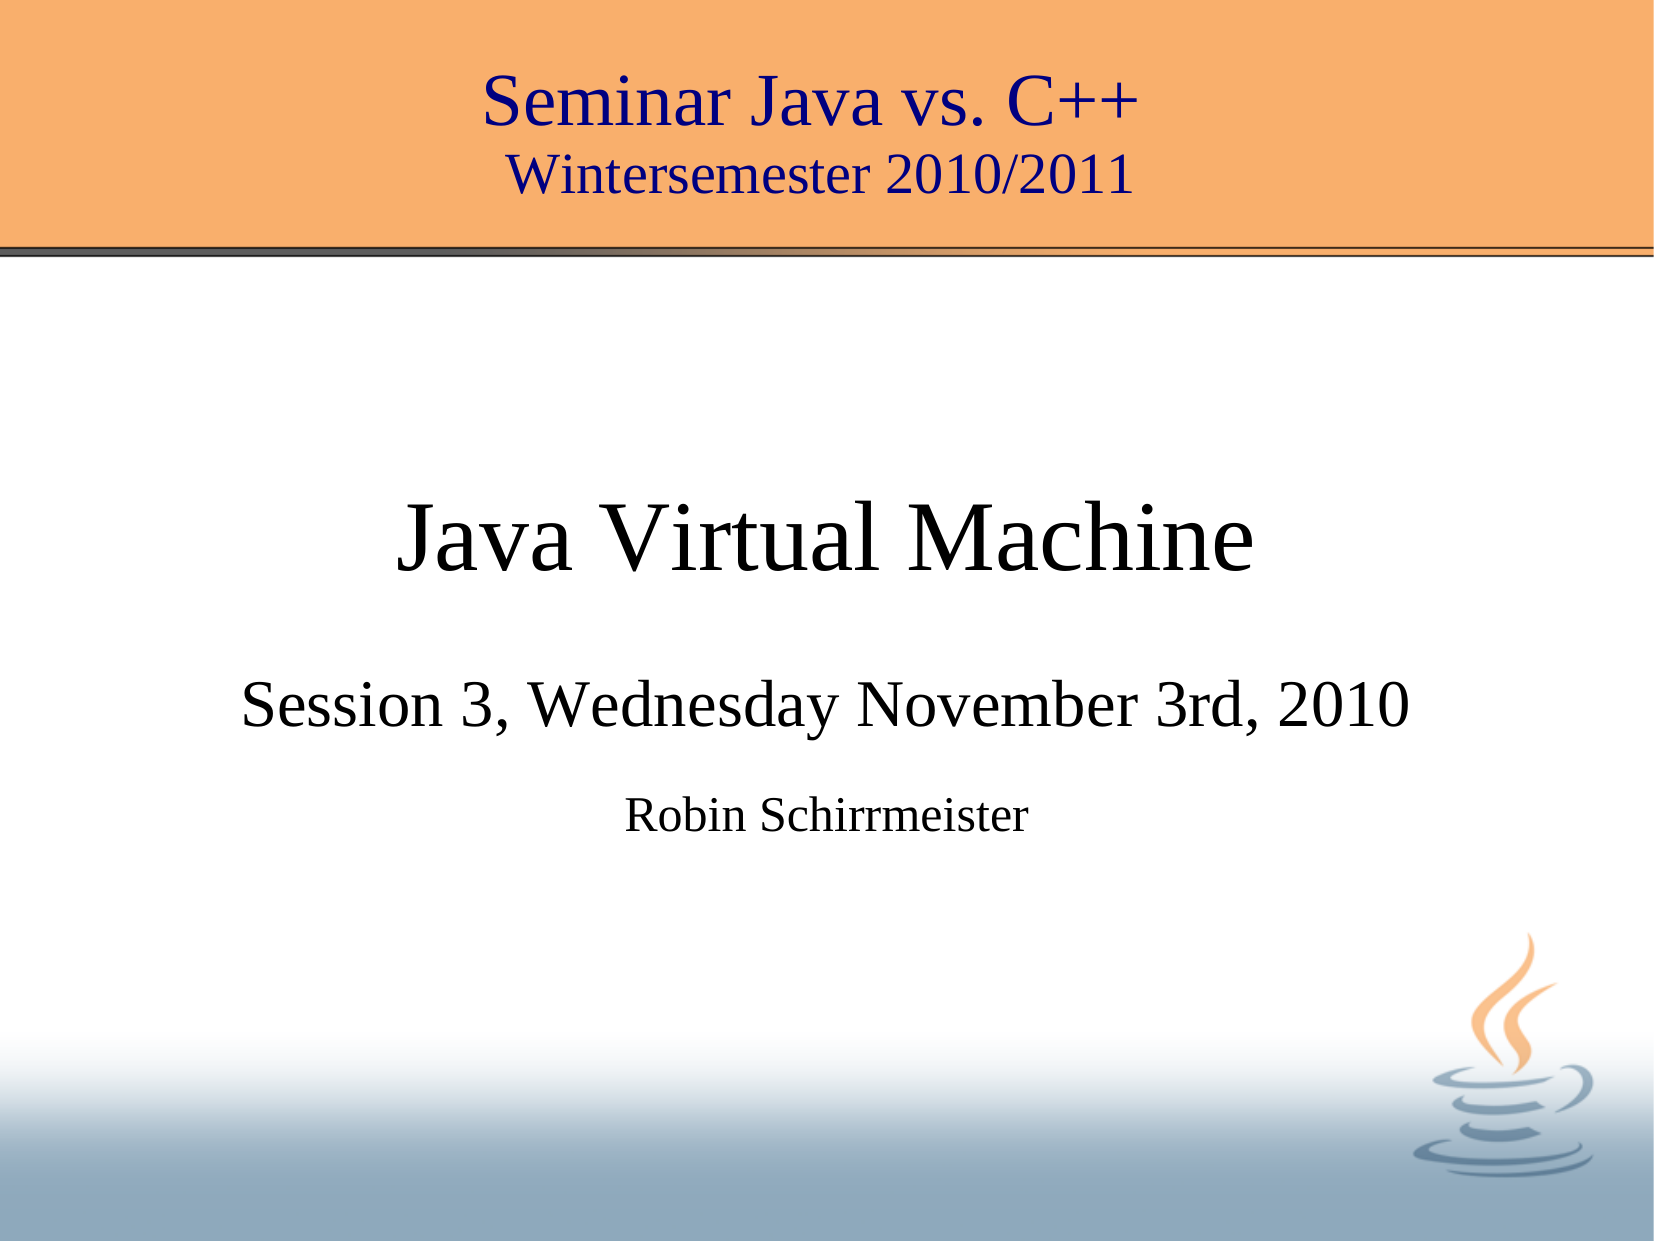

Seminar Java vs. C++
Wintersemester 2010/2011
# Java Virtual Machine
Session 3, Wednesday November 3rd, 2010
Robin Schirrmeister